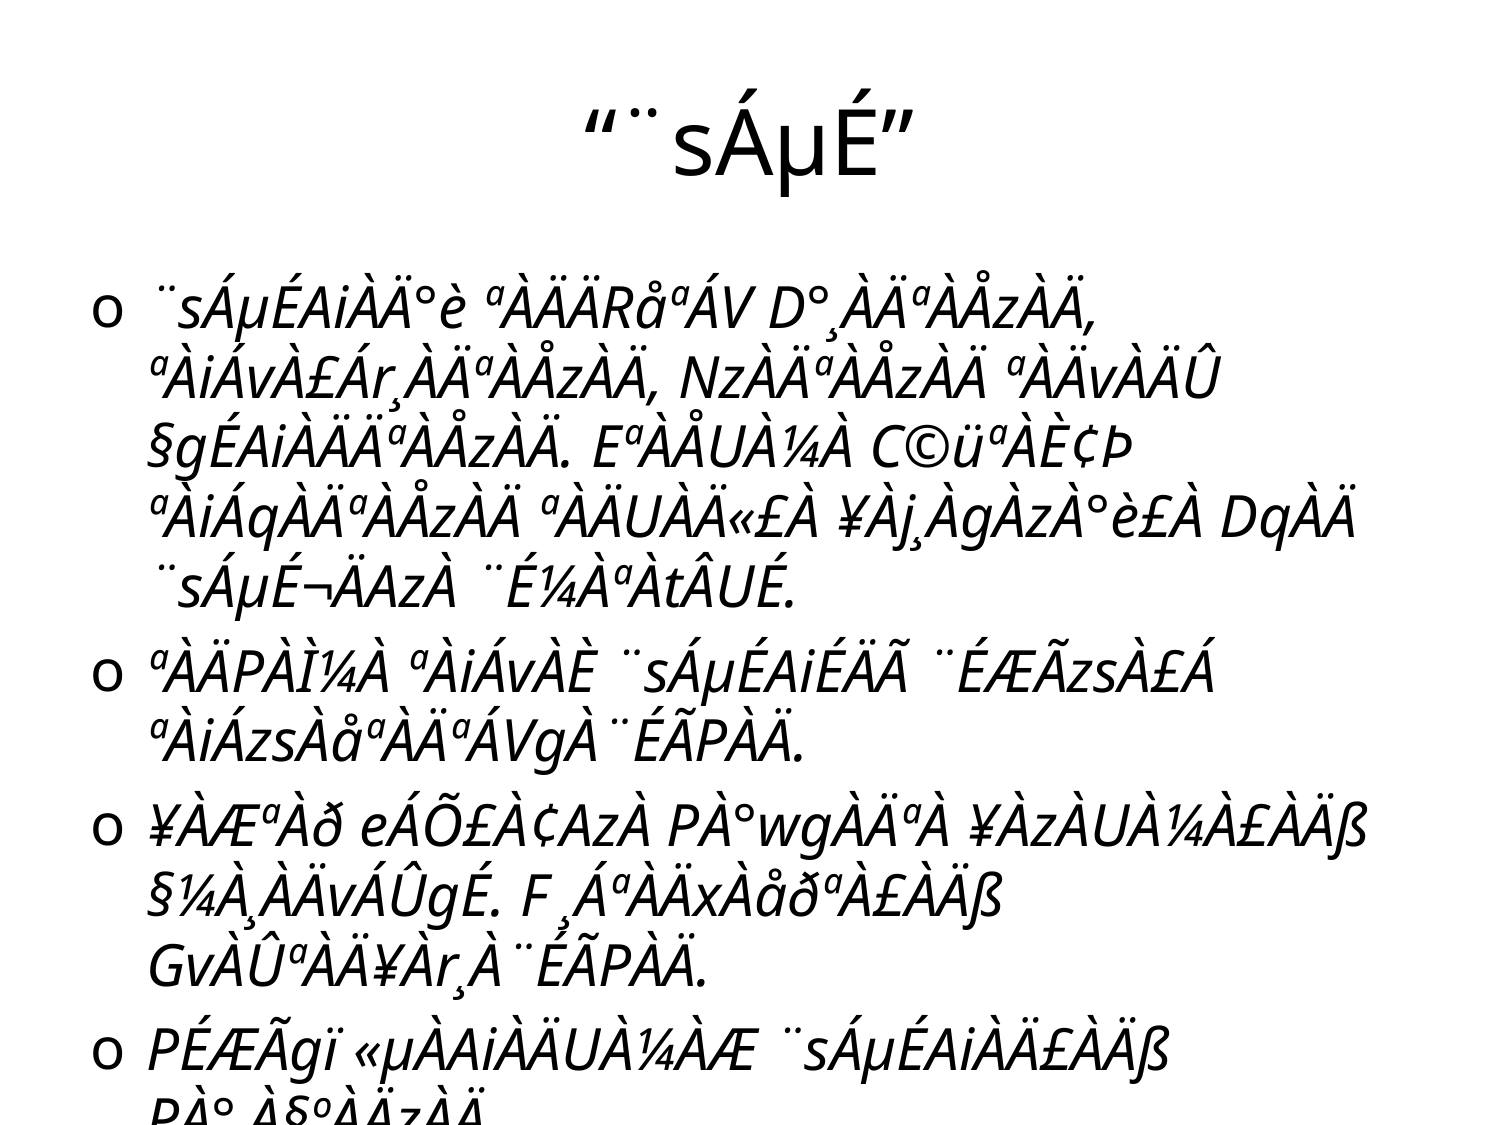

# “¨sÁµÉ”
¨sÁµÉAiÀÄ°è ªÀÄÄRåªÁV D°¸ÀÄªÀÅzÀÄ, ªÀiÁvÀ£Ár¸ÀÄªÀÅzÀÄ, NzÀÄªÀÅzÀÄ ªÀÄvÀÄÛ §gÉAiÀÄÄªÀÅzÀÄ. EªÀÅUÀ¼À C©üªÀÈ¢Þ ªÀiÁqÀÄªÀÅzÀÄ ªÀÄUÀÄ«£À ¥Àj¸ÀgÀzÀ°è£À DqÀÄ ¨sÁµÉ¬ÄAzÀ ¨É¼ÀªÀtÂUÉ.
ªÀÄPÀÌ¼À ªÀiÁvÀÈ ¨sÁµÉAiÉÄÃ ¨ÉÆÃzsÀ£Á ªÀiÁzsÀåªÀÄªÁVgÀ¨ÉÃPÀÄ.
¥ÀÆªÀð eÁÕ£À¢AzÀ PÀ°wgÀÄªÀ ¥ÀzÀUÀ¼À£ÀÄß §¼À¸ÀÄvÁÛgÉ. F ¸ÁªÀÄxÀåðªÀ£ÀÄß GvÀÛªÀÄ¥Àr¸À¨ÉÃPÀÄ.
PÉÆÃgï «µÀAiÀÄUÀ¼ÀÆ ¨sÁµÉAiÀÄ£ÀÄß PÀ°¸À§ºÀÄzÀÄ.
wæ¨sÁµÁ ¸ÀÆvÀæªÀ£ÀÄß PÀ°¸À®Ä ¥ÀæAiÀÄwß¸À§ºÀÄzÀÄ.